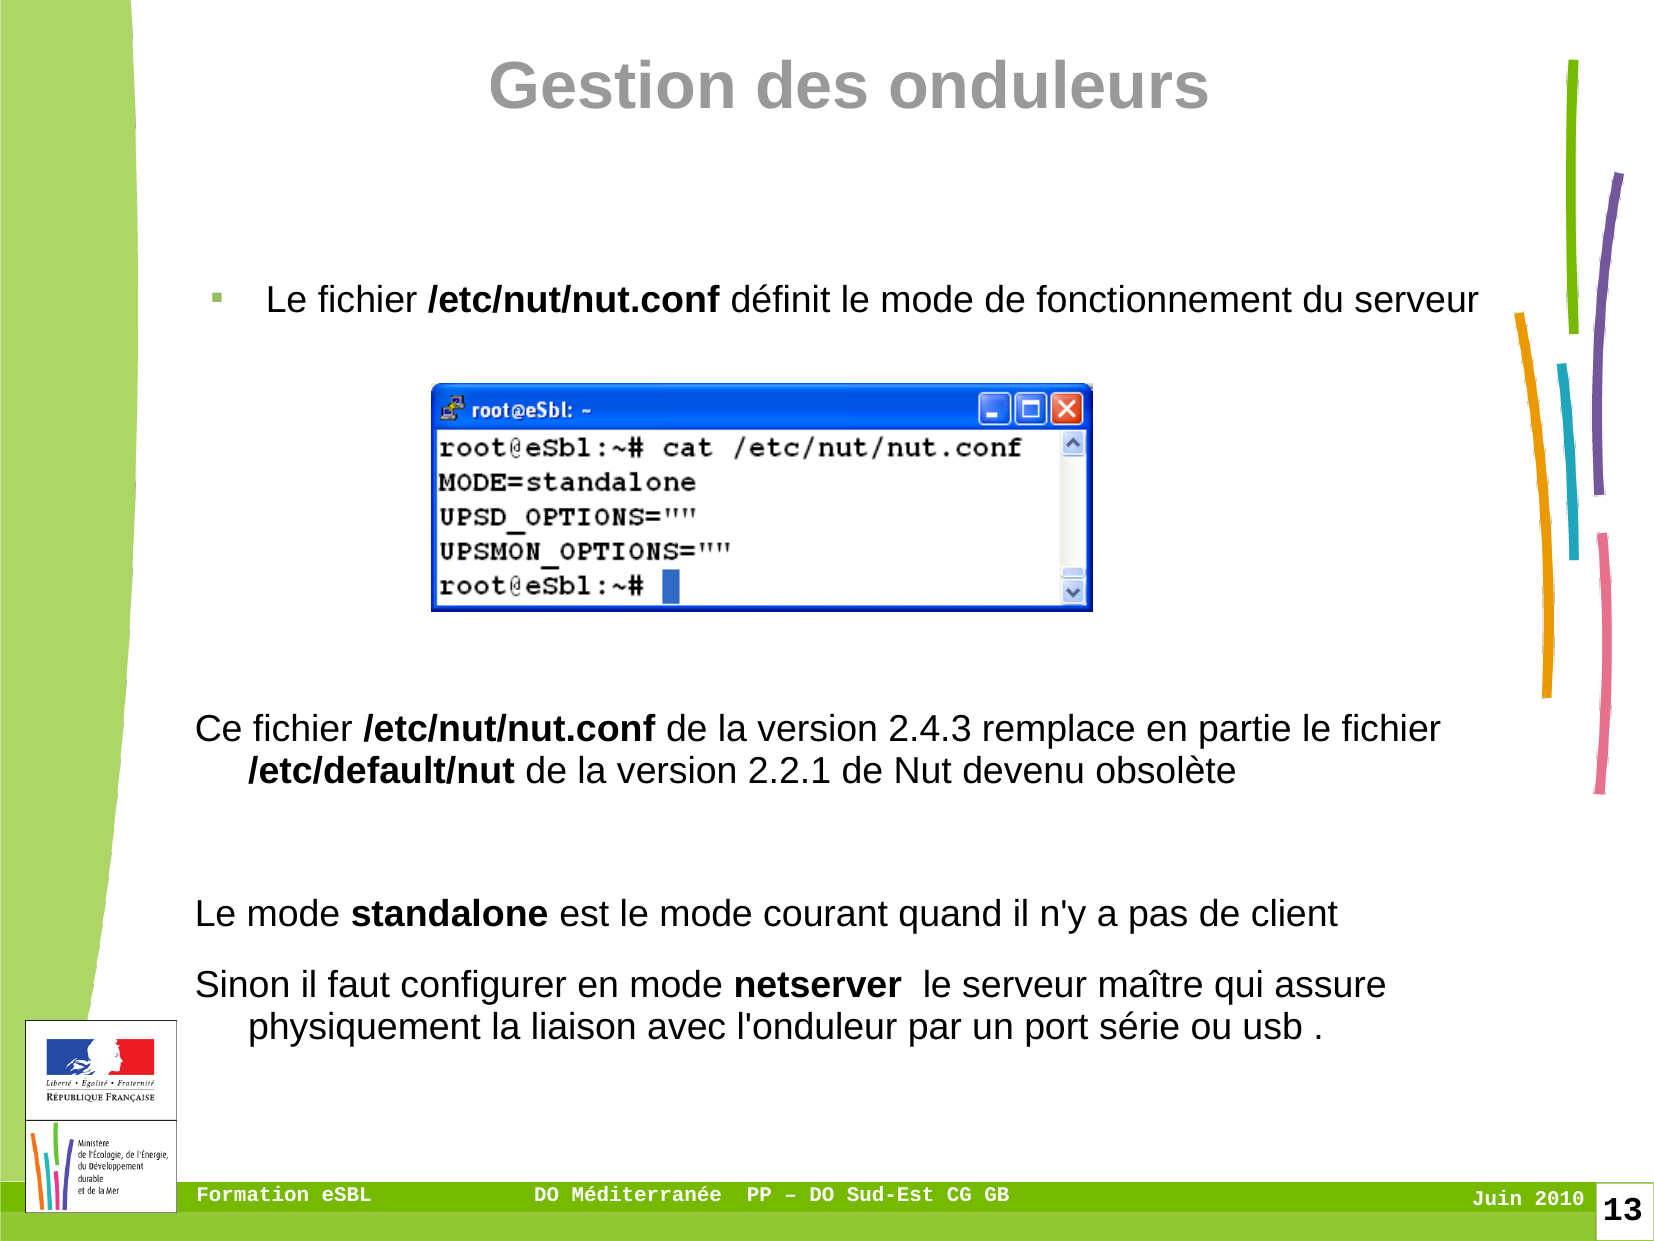

# Gestion des onduleurs
Le fichier /etc/nut/nut.conf définit le mode de fonctionnement du serveur
Ce fichier /etc/nut/nut.conf de la version 2.4.3 remplace en partie le fichier /etc/default/nut de la version 2.2.1 de Nut devenu obsolète
Le mode standalone est le mode courant quand il n'y a pas de client
Sinon il faut configurer en mode netserver le serveur maître qui assure physiquement la liaison avec l'onduleur par un port série ou usb .
13